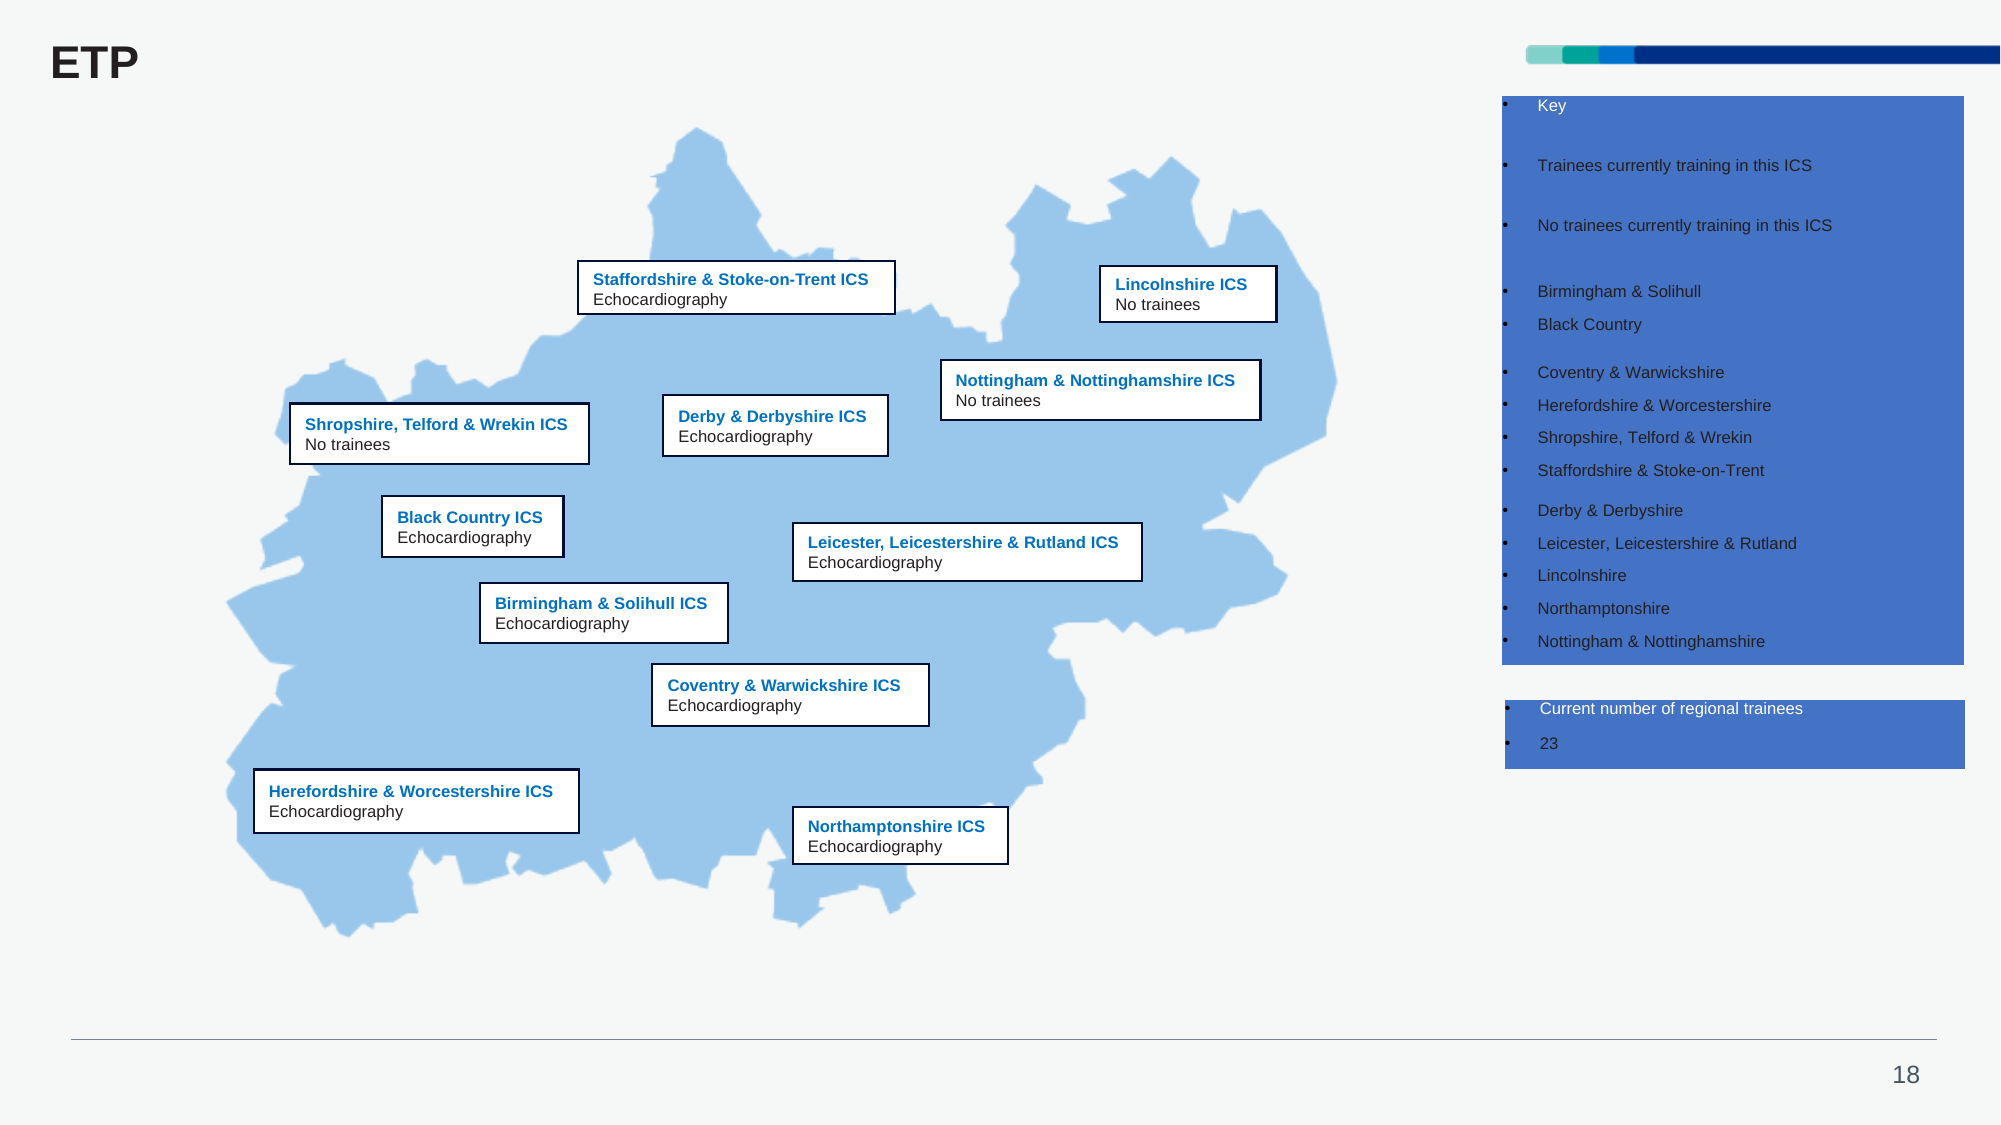

ETP
| Key | |
| --- | --- |
| Trainees currently training in this ICS | |
| No trainees currently training in this ICS | |
| ICS |
| --- |
| Birmingham & Solihull |
| Black Country |
| Coventry & Warwickshire |
| Herefordshire & Worcestershire |
| Shropshire, Telford & Wrekin |
| Staffordshire & Stoke-on-Trent |
| Derby & Derbyshire |
| Leicester, Leicestershire & Rutland |
| Lincolnshire |
| Northamptonshire |
| Nottingham & Nottinghamshire |
Staffordshire & Stoke-on-Trent ICS
Echocardiography
Lincolnshire ICS
No trainees
Nottingham & Nottinghamshire ICS
No trainees
Derby & Derbyshire ICS
Echocardiography
Shropshire, Telford & Wrekin ICS
No trainees
Black Country ICS
Echocardiography
Leicester, Leicestershire & Rutland ICS
Echocardiography
Birmingham & Solihull ICS
Echocardiography
Coventry & Warwickshire ICS
Echocardiography
| Current number of regional trainees |
| --- |
| 23 |
Herefordshire & Worcestershire ICS
Echocardiography
Northamptonshire ICS
Echocardiography